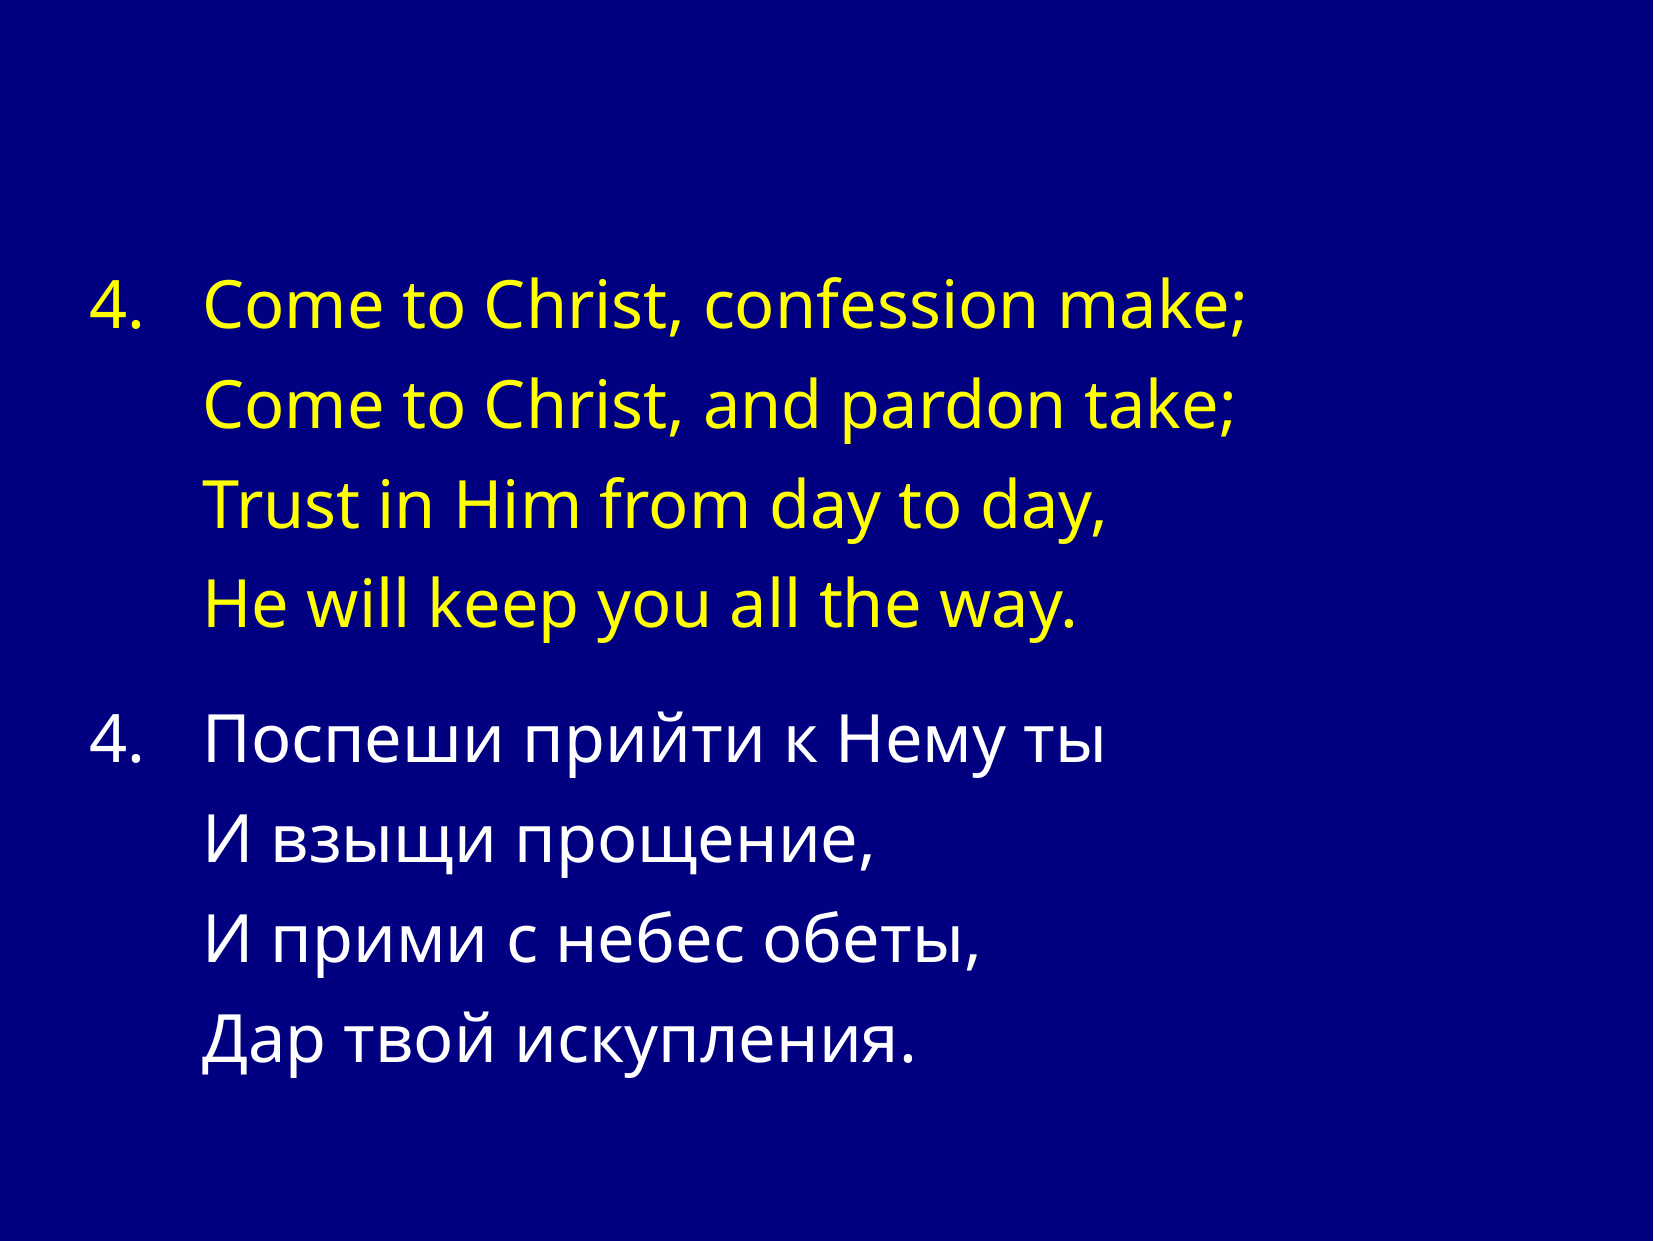

4.	Come to Christ, confession make;
	Come to Christ, and pardon take;
	Trust in Him from day to day,
	He will keep you all the way.
4.	Поспеши прийти к Нему ты
	И взыщи прощение,
	И прими с небес обеты,
	Дар твой искупления.